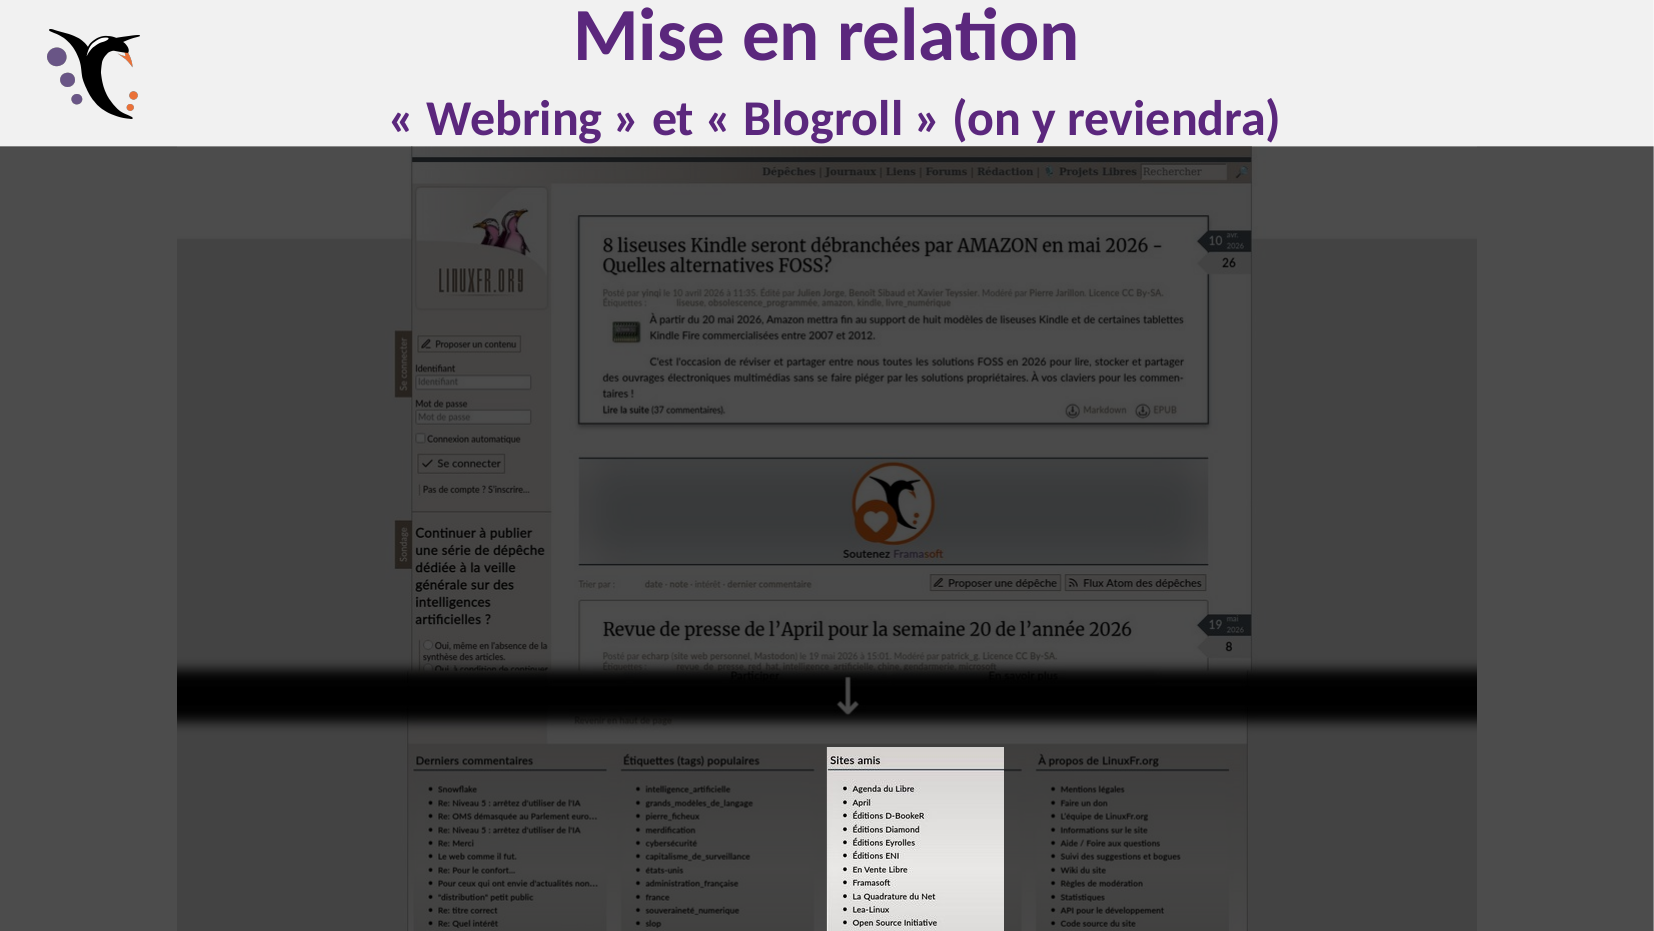

# Mise en relation  « Webring » et « Blogroll » (on y reviendra)